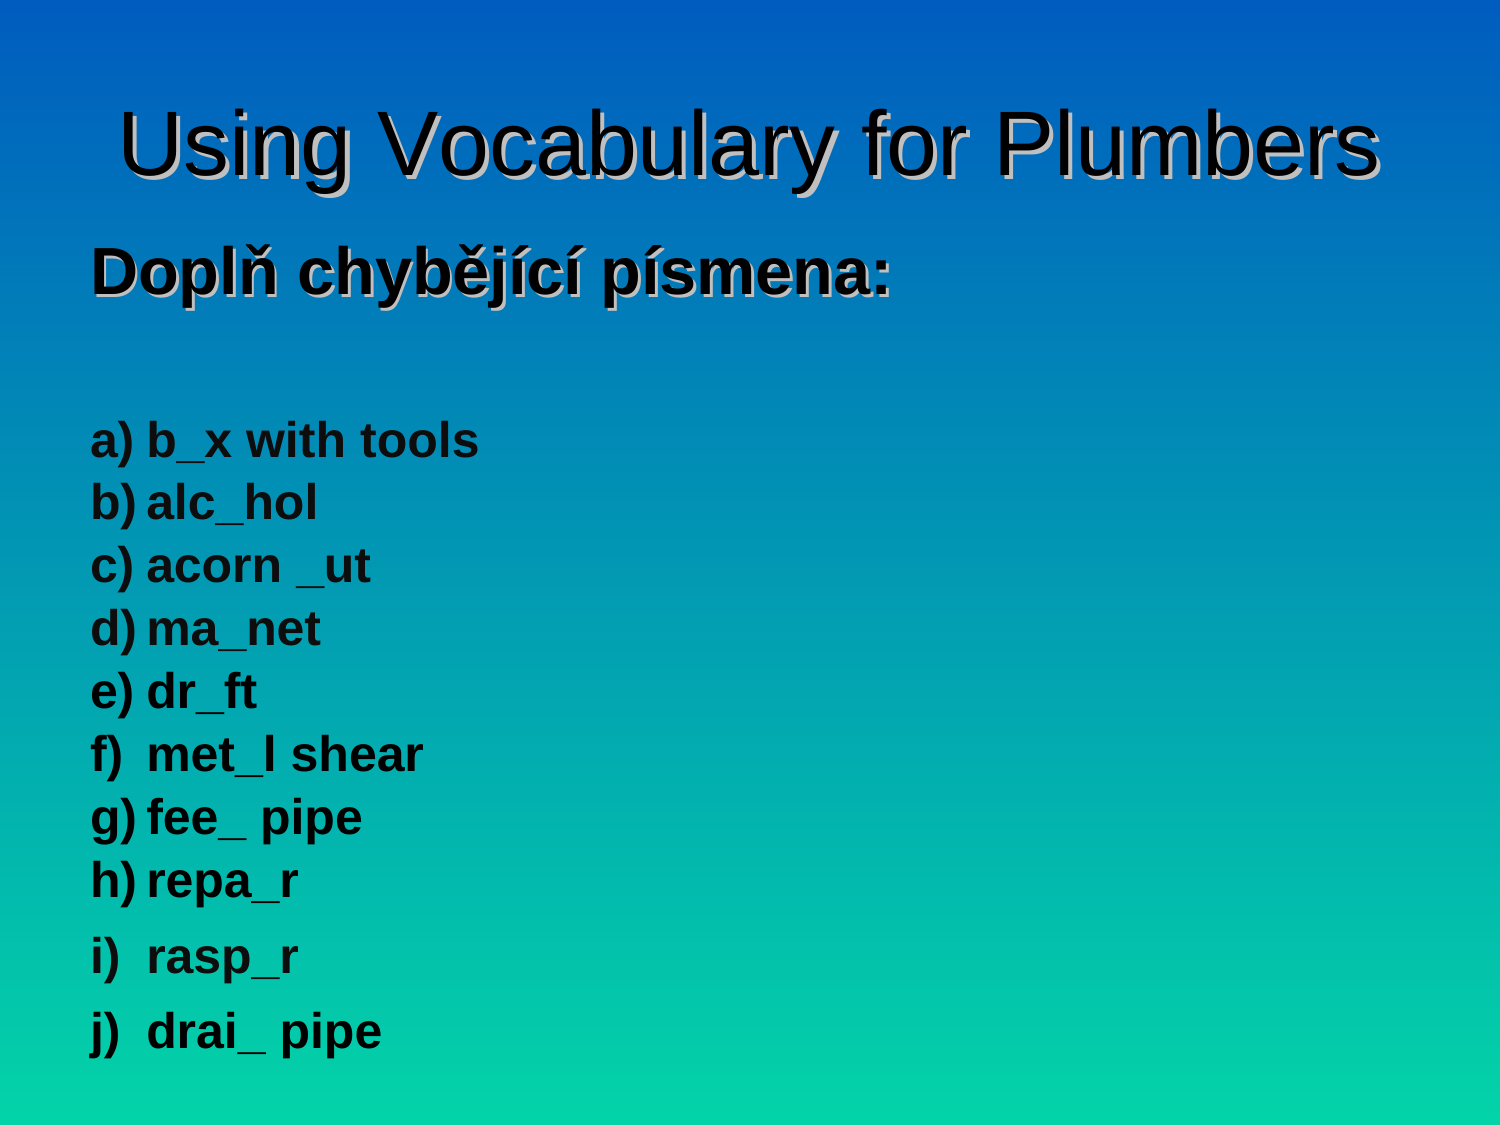

# Using Vocabulary for Plumbers
Doplň chybějící písmena:
b_x with tools
alc_hol
acorn _ut
ma_net
dr_ft
met_l shear
fee_ pipe
repa_r
rasp_r
drai_ pipe